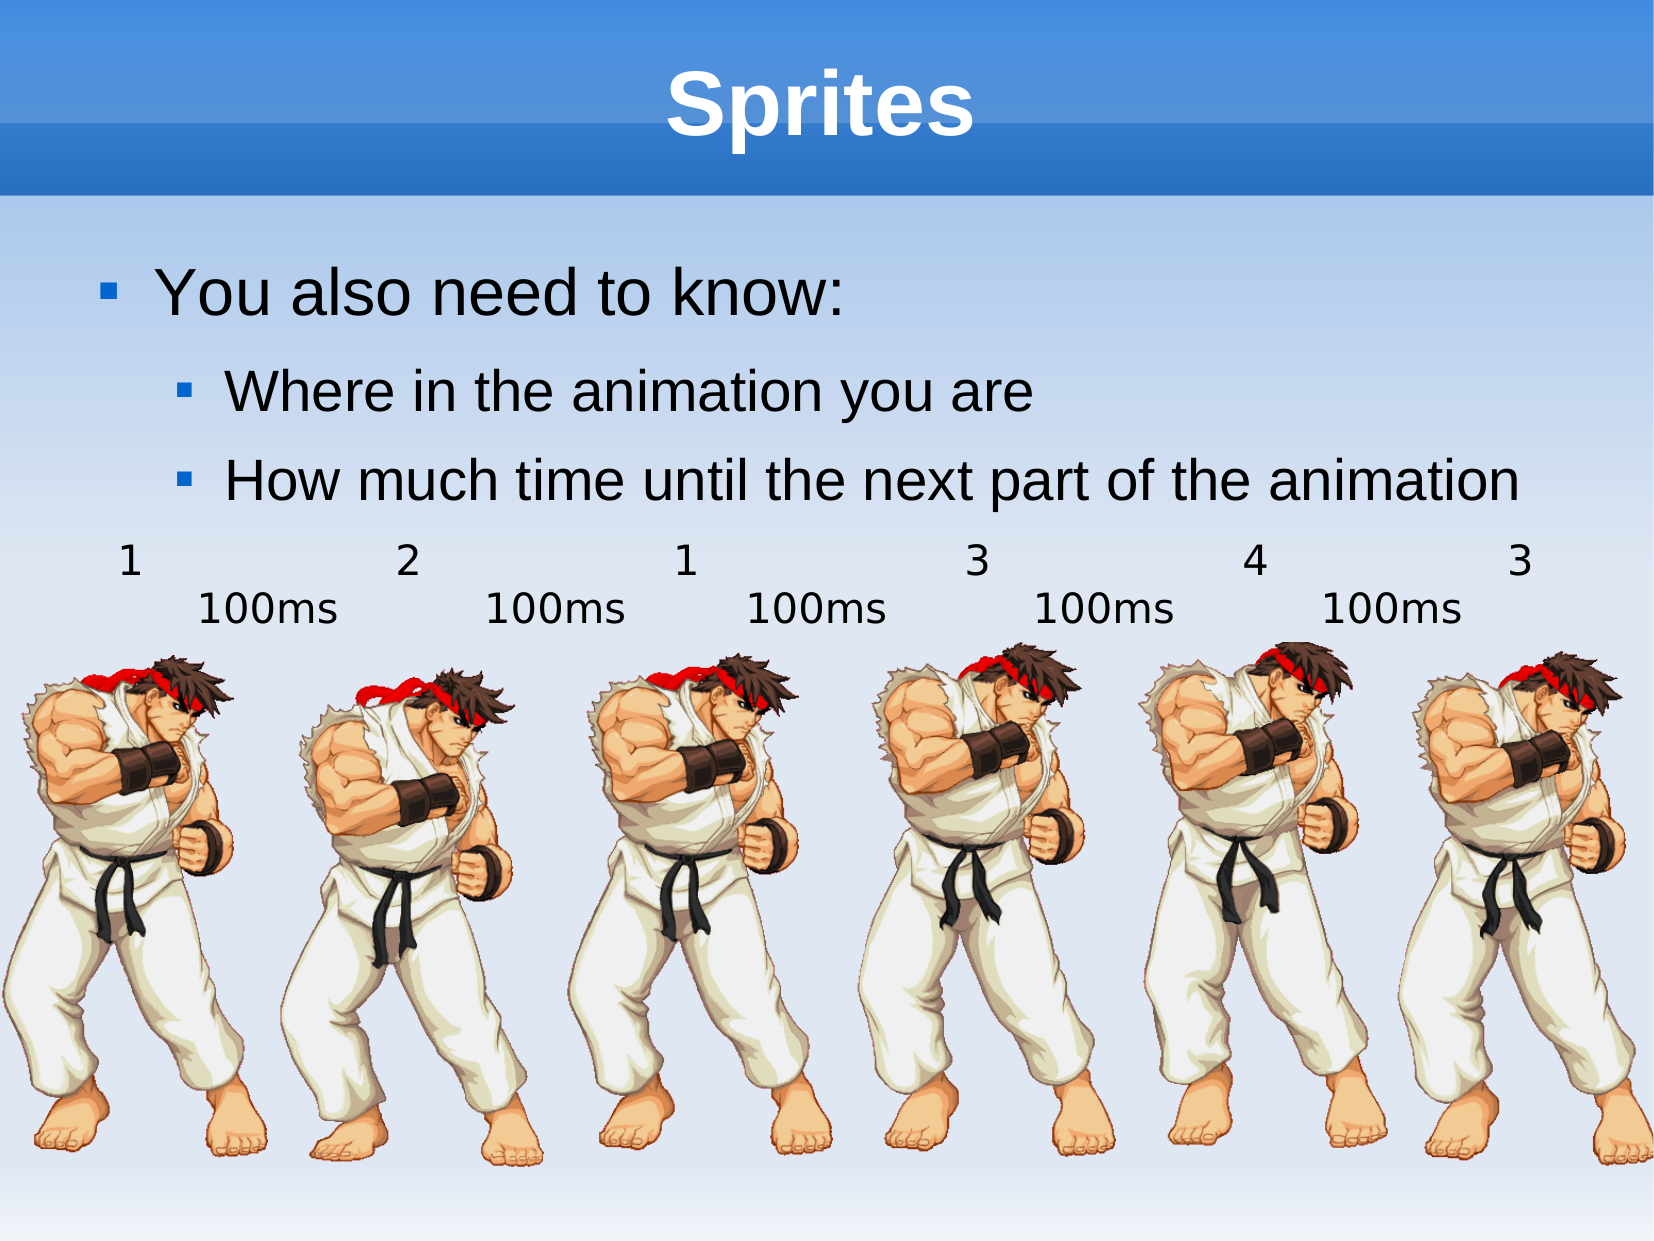

# Sprites
You also need to know:
Where in the animation you are
How much time until the next part of the animation
 1 2 1 3 4 3
 100ms 100ms 100ms 100ms 100ms